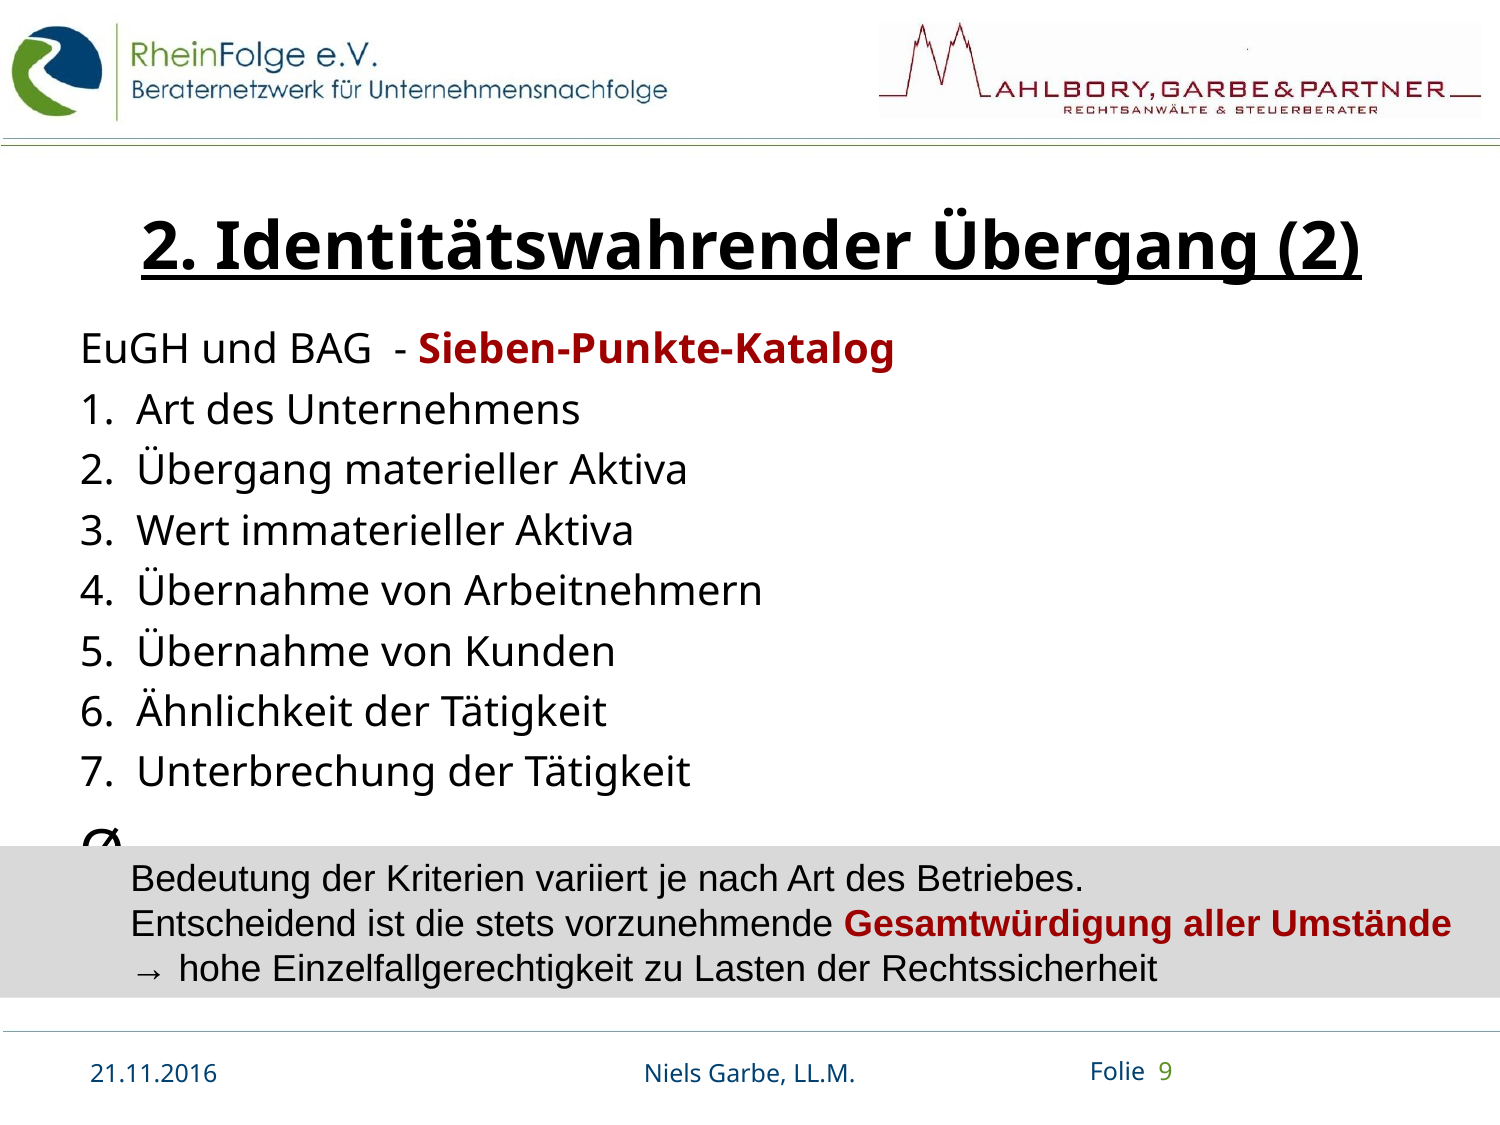

# 2. Identitätswahrender Übergang (2)
EuGH und BAG - Sieben-Punkte-Katalog
Art des Unternehmens
Übergang materieller Aktiva
Wert immaterieller Aktiva
Übernahme von Arbeitnehmern
Übernahme von Kunden
Ähnlichkeit der Tätigkeit
Unterbrechung der Tätigkeit
 Bedeutung der Kriterien variiert je nach Art des Betriebes.
 Entscheidend ist die stets vorzunehmende Gesamtwürdigung aller Umstände
 → hohe Einzelfallgerechtigkeit zu Lasten der Rechtssicherheit
21.11.2016
Niels Garbe, LL.M.
Folie 9